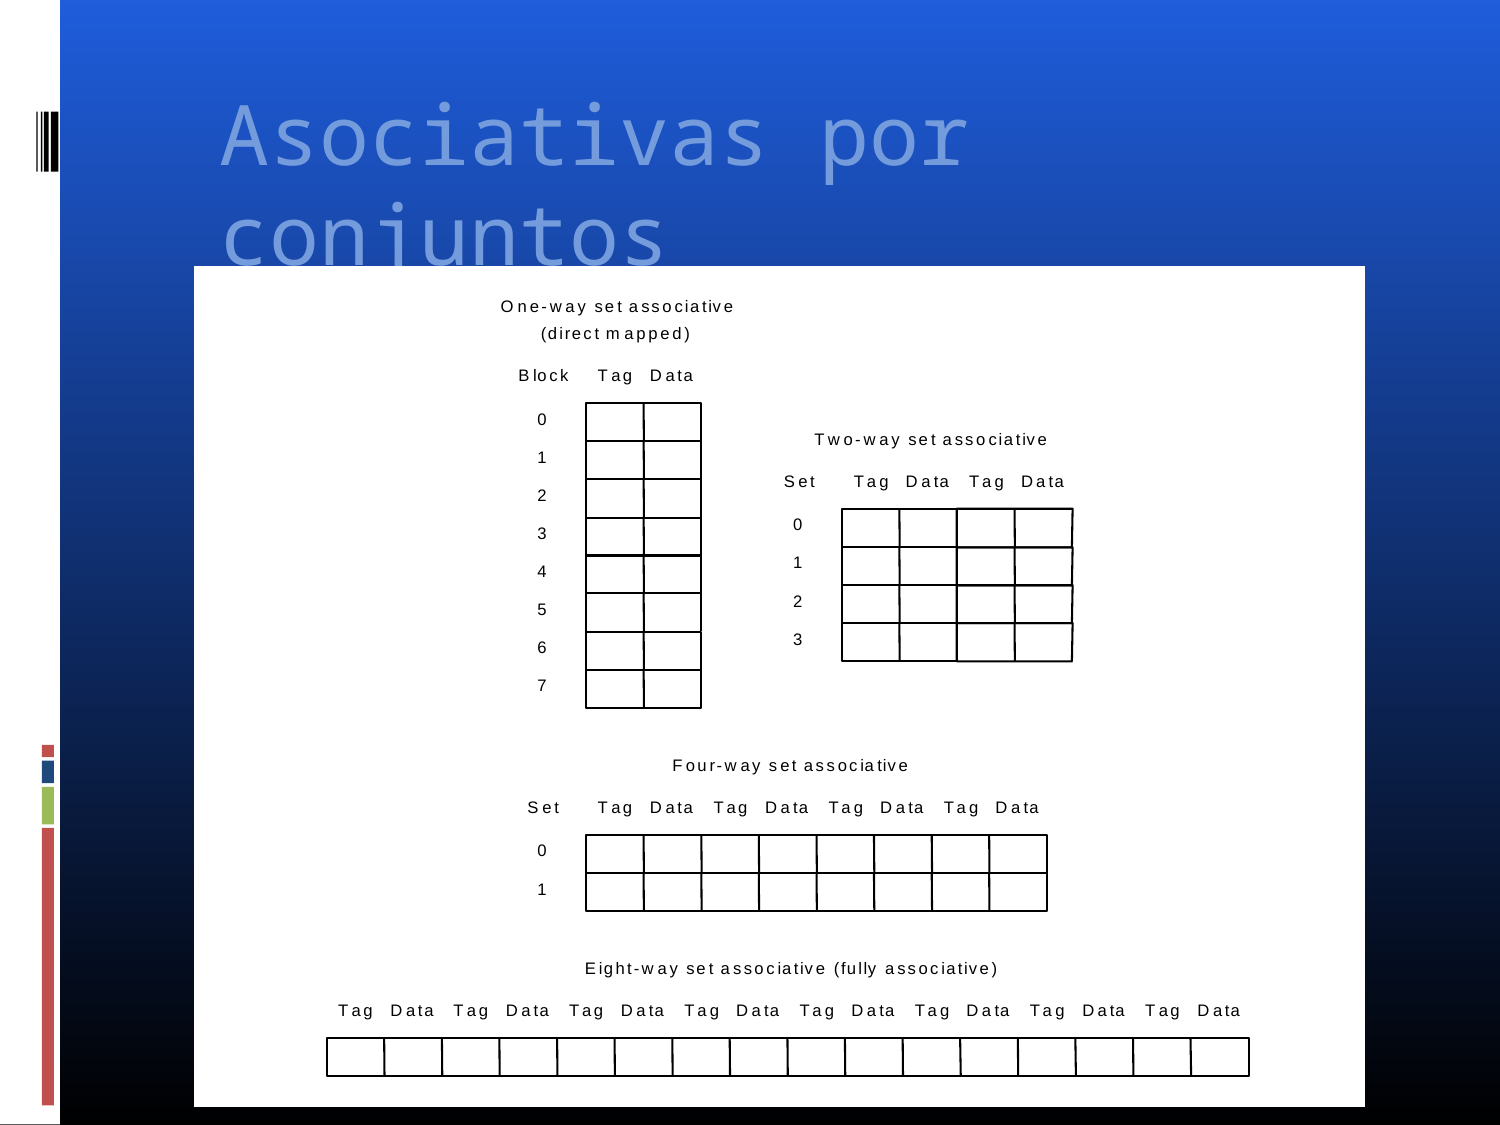

# Asociativas por conjuntos
O
n
e
-
w
a
y
s
e
t
a
s
s
o
c
i
a
t
i
v
e
(
d
i
r
e
c
t
m
a
p
p
e
d
)
T
a
g
D
a
t
a
F
o
u
r
-
w
a
y
s
e
t
a
s
s
o
c
i
a
t
i
v
e
S
e
t
T
a
g
D
a
t
a
T
a
g
D
a
t
a
T
a
g
D
a
t
a
T
a
g
D
a
t
a
0
1
E
i
g
h
t
-
w
a
y
s
e
t
a
s
s
o
c
i
a
t
i
v
e
(
f
u
l
l
y
a
s
s
o
c
i
a
t
i
v
e
)
T
a
g
D
a
t
a
T
a
g
D
a
t
a
T
a
g
D
a
t
a
T
a
g
D
a
t
a
T
a
g
D
a
t
a
T
a
g
D
a
t
a
T
a
g
D
a
t
a
T
a
g
D
a
t
a
B
l
o
c
k
0
T
w
o
-
w
a
y
s
e
t
a
s
s
o
c
i
a
t
i
v
e
1
S
e
t
T
a
g
D
a
t
a
T
a
g
D
a
t
a
2
0
3
1
4
2
5
3
6
7